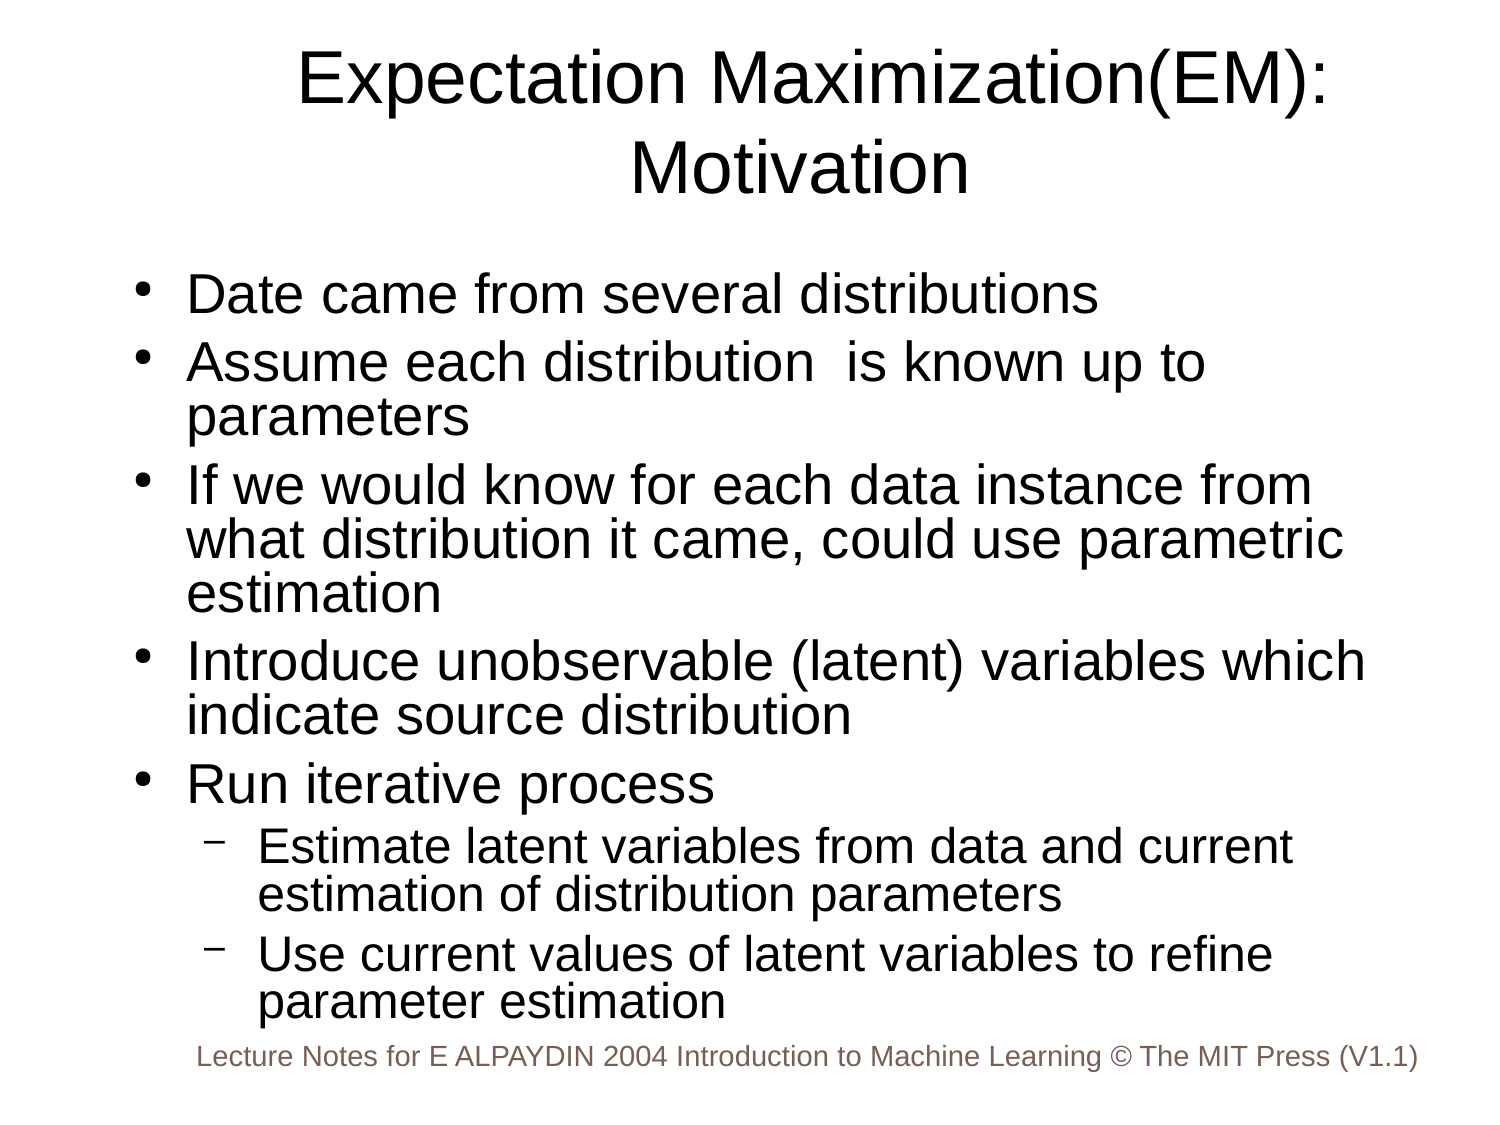

# Expectation Maximization(EM): Motivation
Date came from several distributions
Assume each distribution is known up to parameters
If we would know for each data instance from what distribution it came, could use parametric estimation
Introduce unobservable (latent) variables which indicate source distribution
Run iterative process
Estimate latent variables from data and current estimation of distribution parameters
Use current values of latent variables to refine parameter estimation
Lecture Notes for E ALPAYDIN 2004 Introduction to Machine Learning © The MIT Press (V1.1)